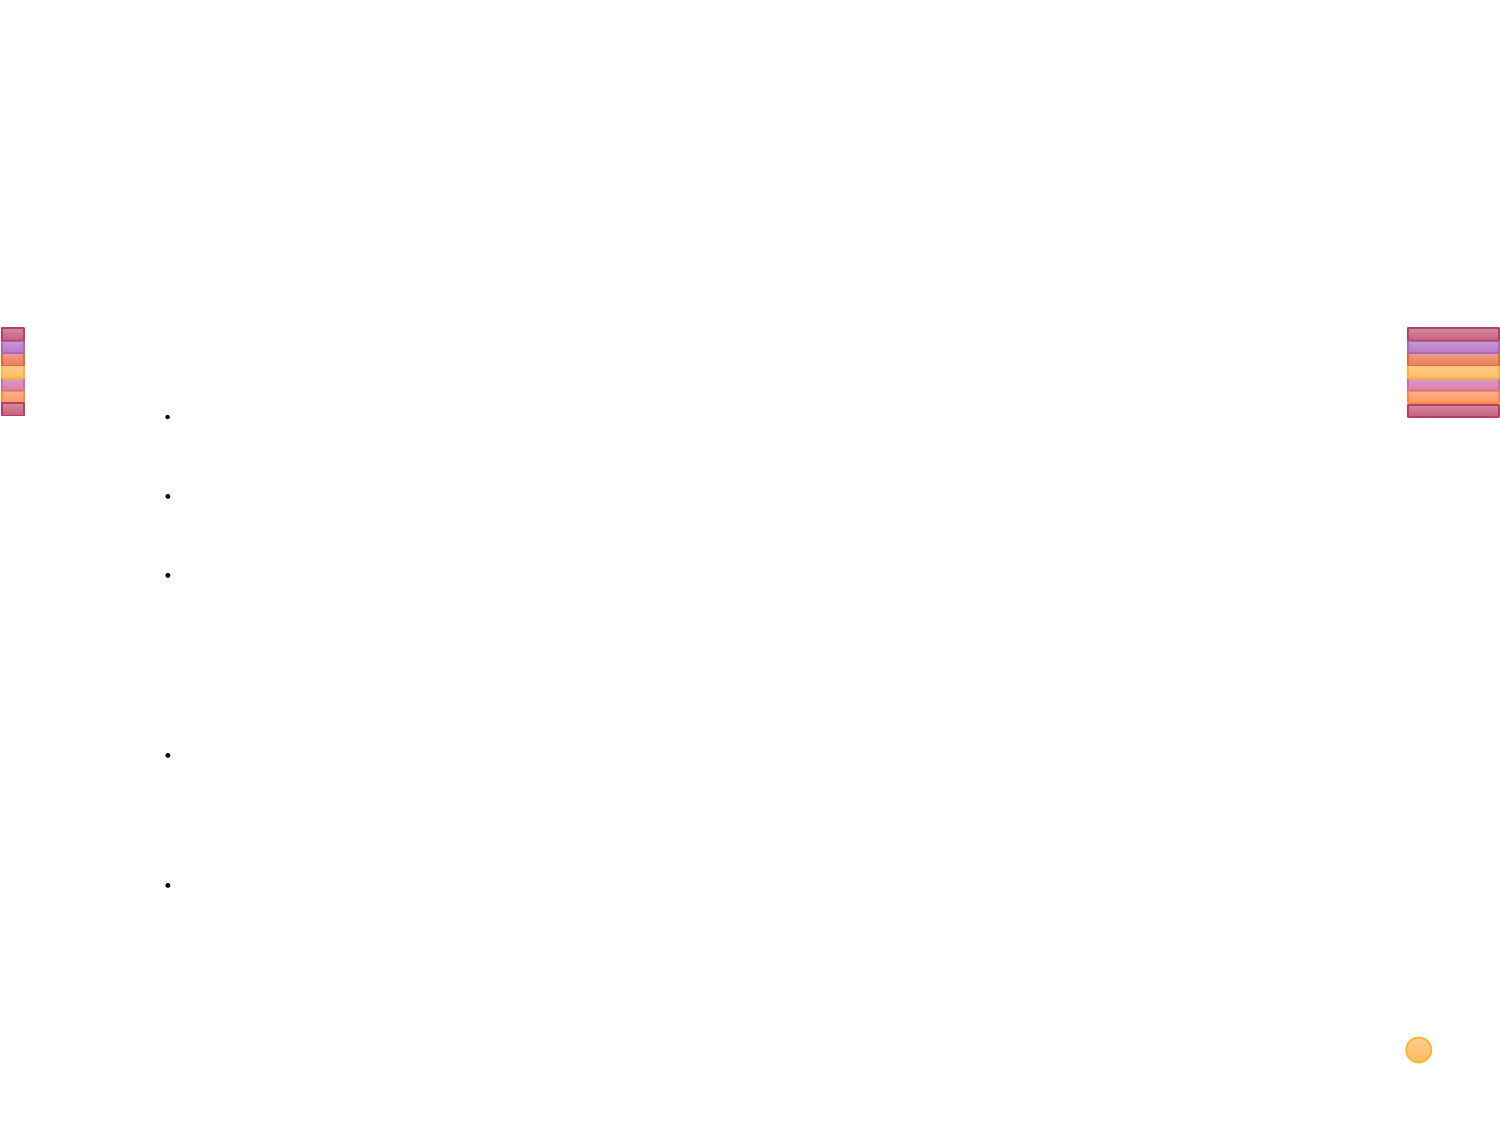

IV.- FLEXIBILIDAD FUNCIONAL (I)
# IV.1. Clasificación profesional
IV.1.1.- Supresión de las categorías profesionales
El aumento de la polivalencia funcional va a incrementar las necesidades formativas de los trabajadores en materia de prevención
Perspectiva de igualdad de género (art.22.3 ET y art.46.2 LO 3/07): readaptación planes de igualdad.
El legislador no ha adaptado el contenido del ET a la supresión de la categoría profesional, de forma que seguimos hallando referencias a las categorías profesionales en los siguientes preceptos: art.11.1a), 12.1e), art.17.4, art.40.3 bis, art.46.3 y art.46.5 ET.